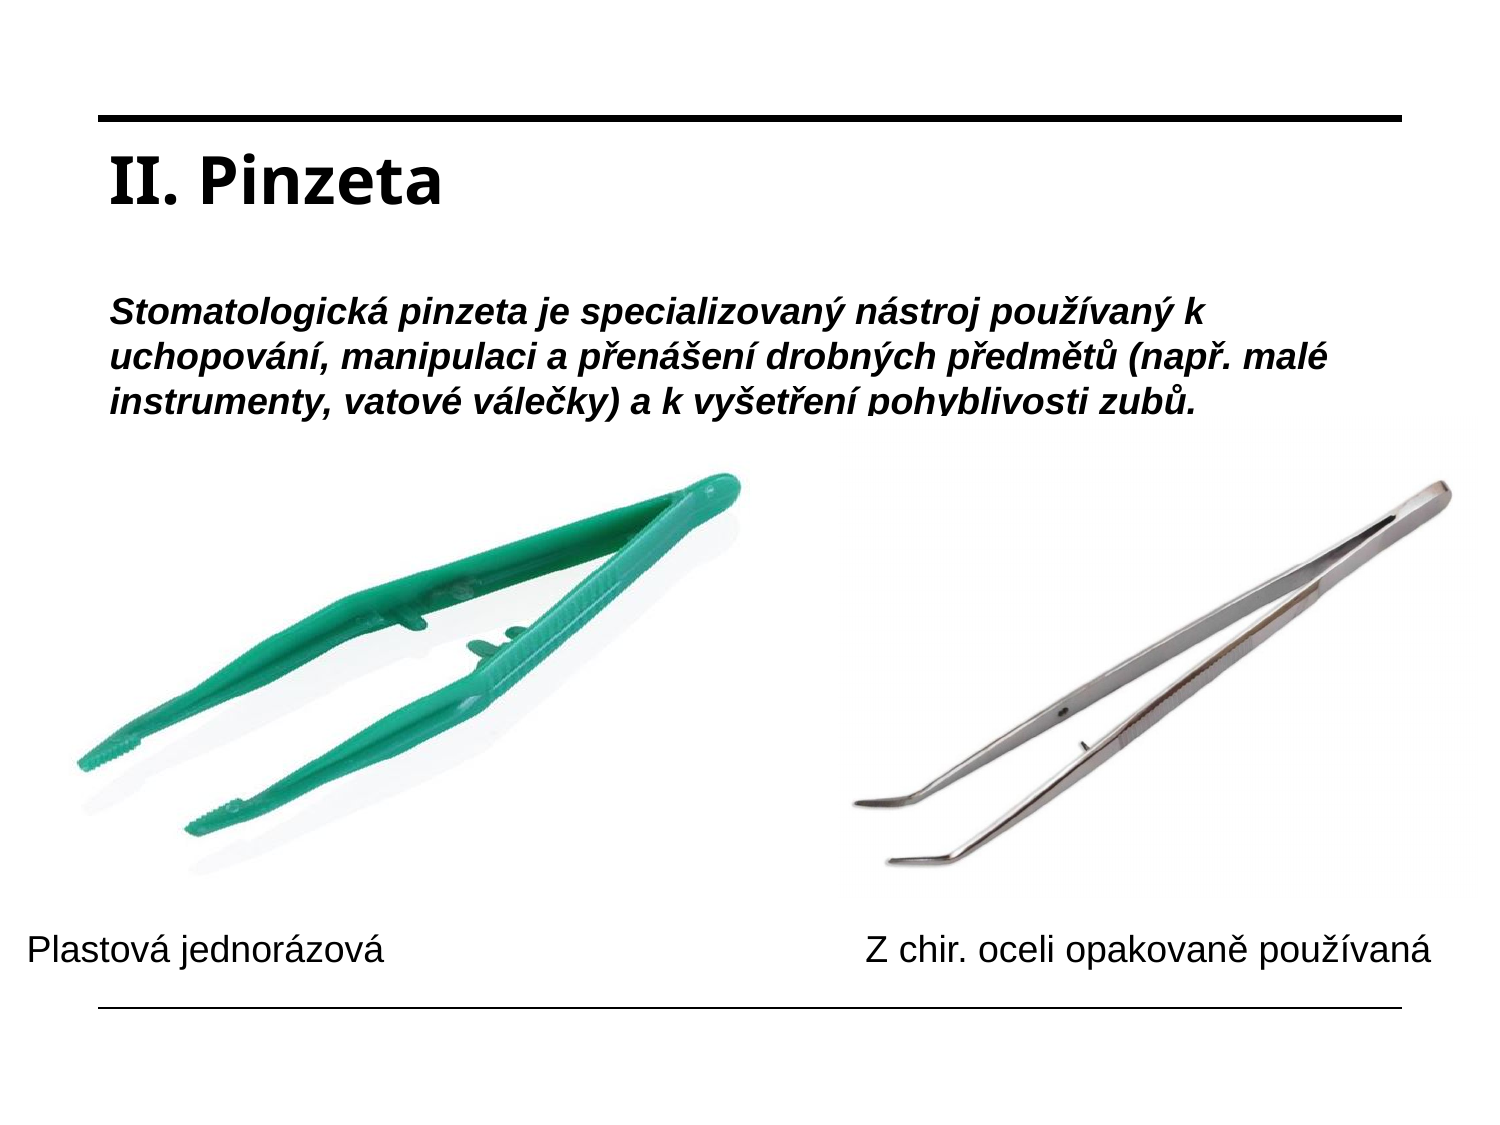

II. Pinzeta
Stomatologická pinzeta je specializovaný nástroj používaný k uchopování, manipulaci a přenášení drobných předmětů (např. malé instrumenty, vatové válečky) a k vyšetření pohyblivosti zubů.
Plastová jednorázová Z chir. oceli opakovaně používaná